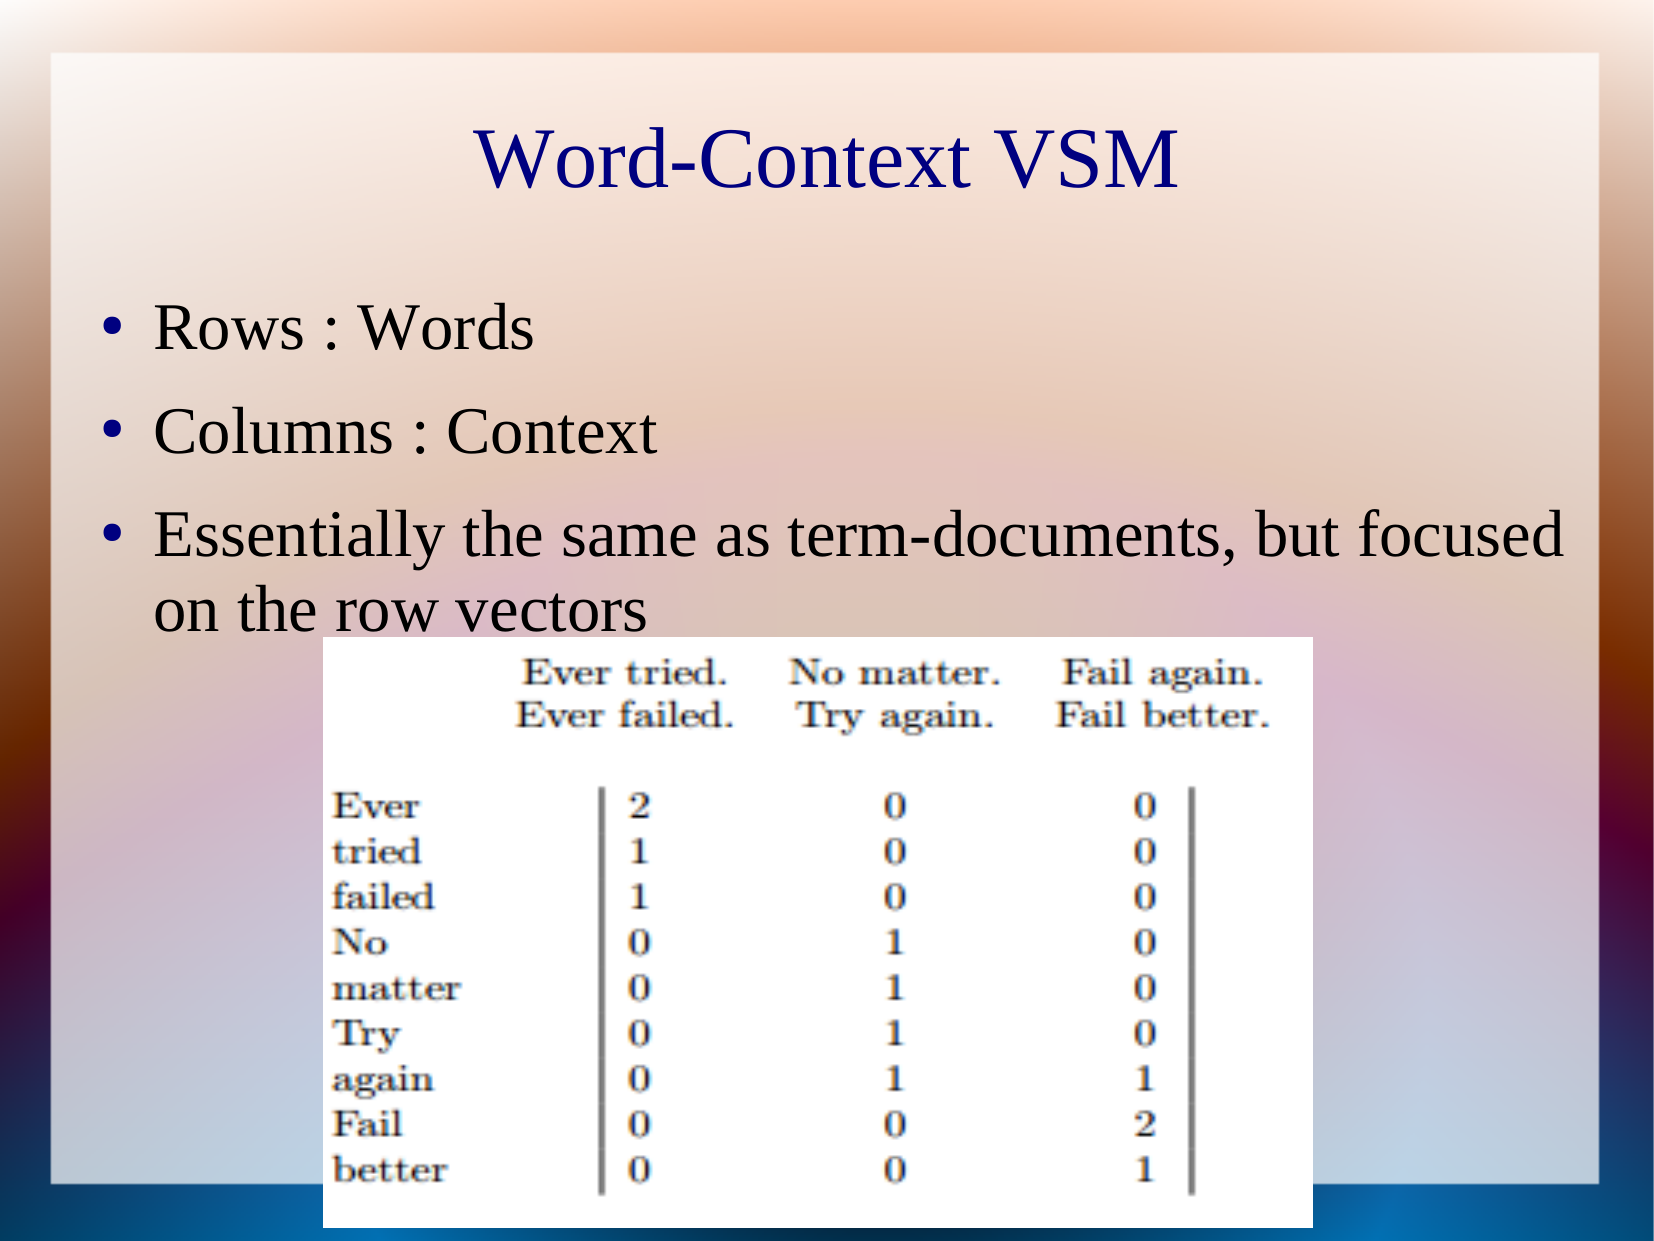

# Word-Context VSM
Rows : Words
Columns : Context
Essentially the same as term-documents, but focused on the row vectors